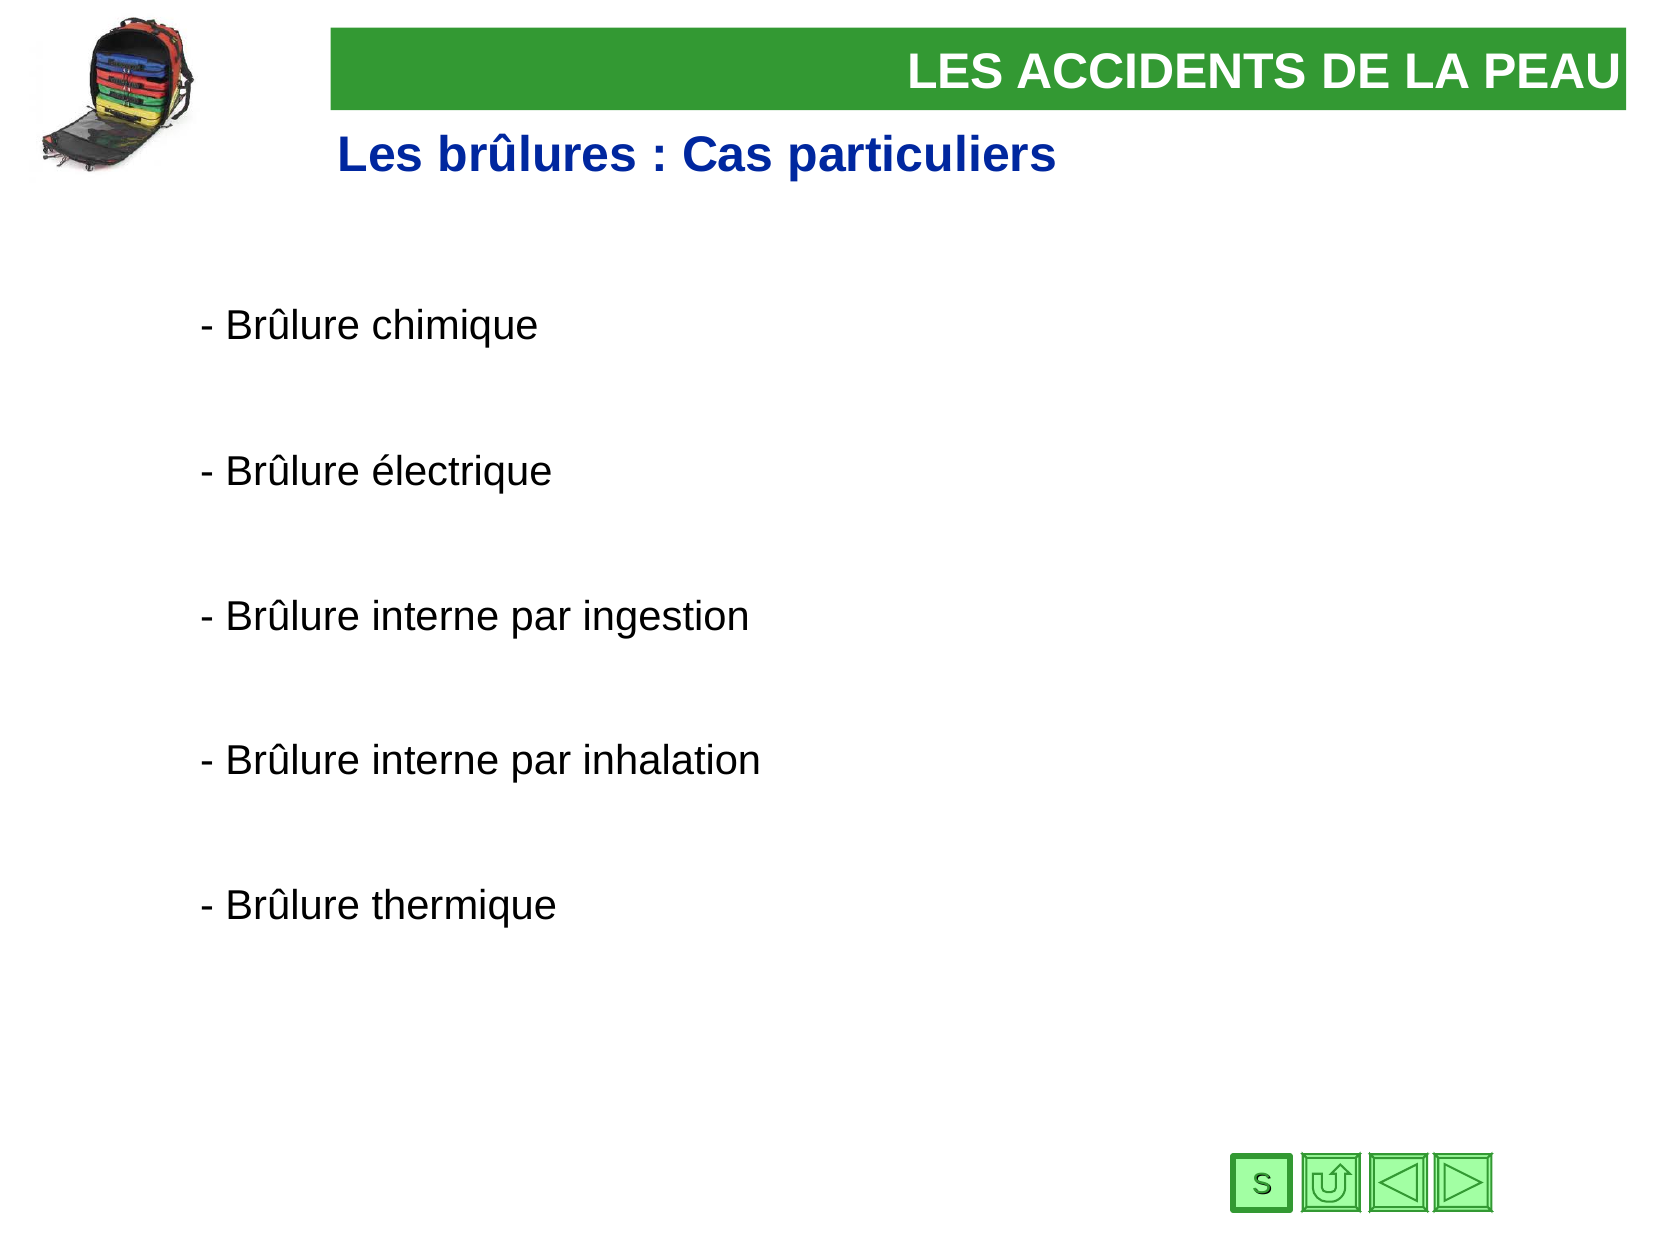

# LES ACCIDENTS DE LA PEAU
Les brûlures : Cas particuliers
- Brûlure chimique
- Brûlure électrique
- Brûlure interne par ingestion
- Brûlure interne par inhalation
- Brûlure thermique